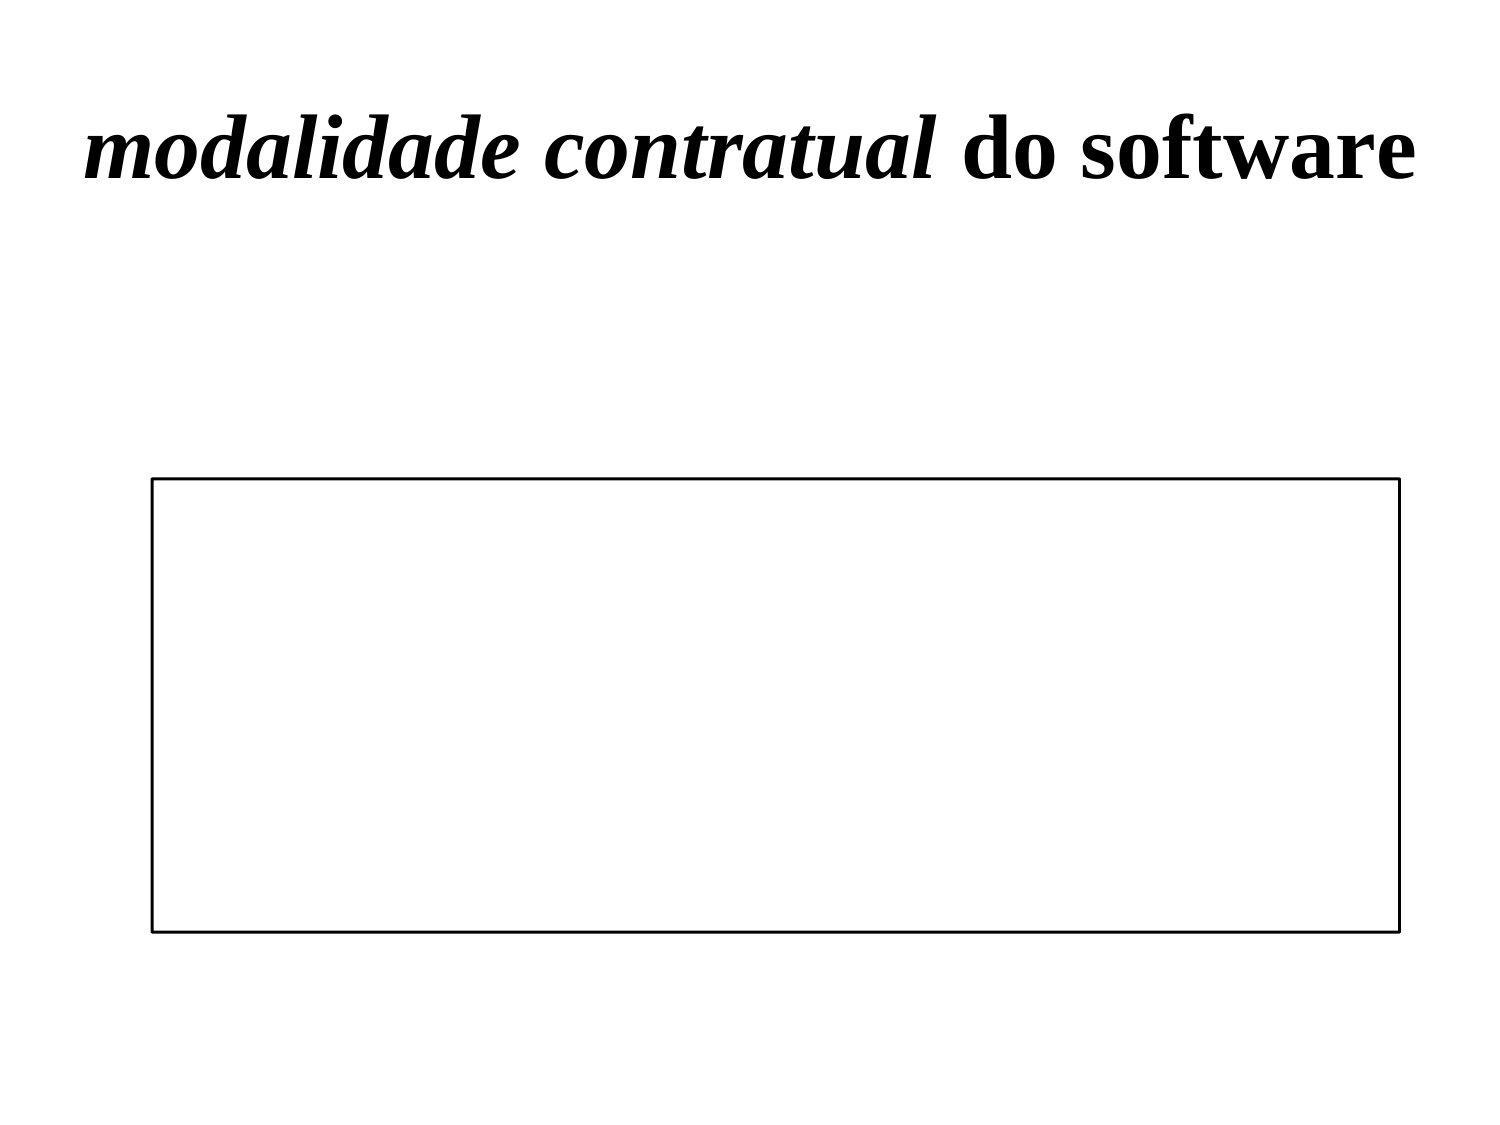

# modalidade contratual do software
 De cunho comercial, industrial ou consumista
 Derivada do instrumento jurídico que o licencia